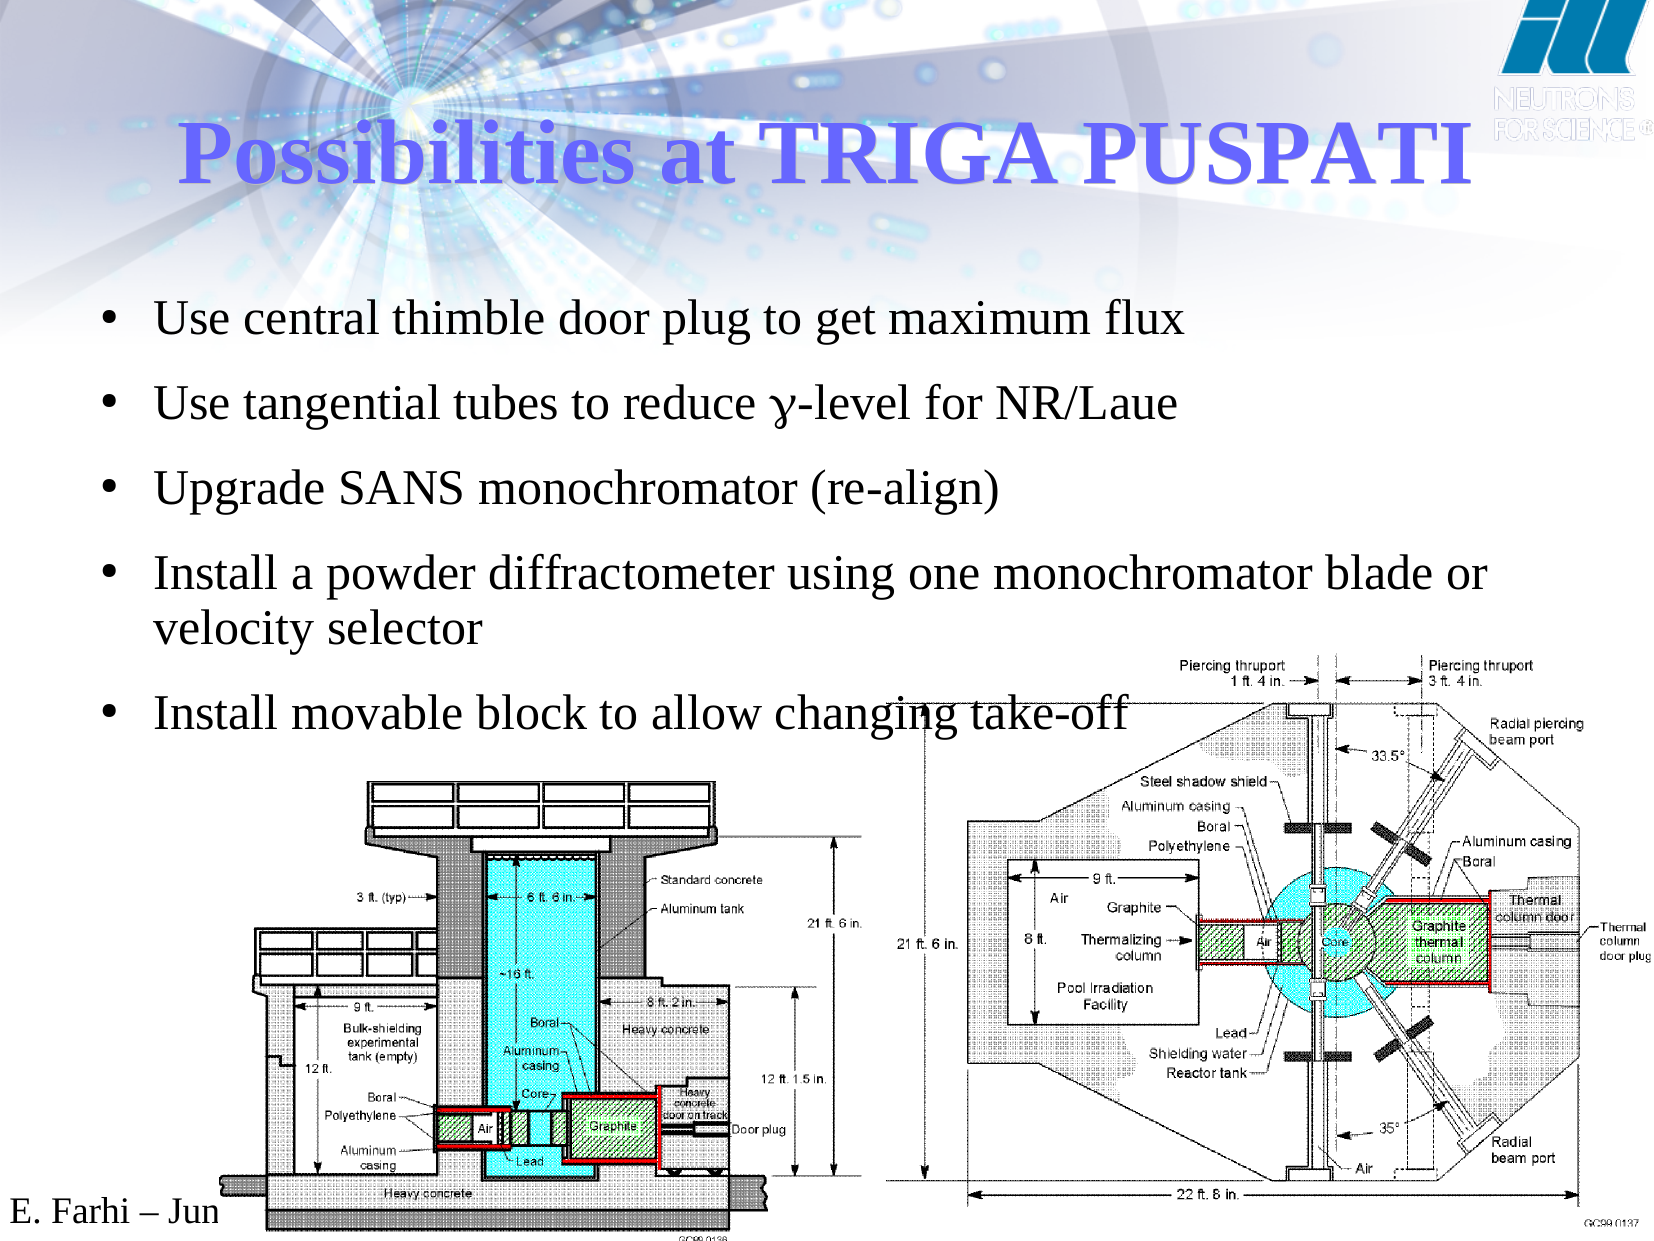

# Possibilities at TRIGA PUSPATI
Use central thimble door plug to get maximum flux
Use tangential tubes to reduce g-level for NR/Laue
Upgrade SANS monochromator (re-align)
Install a powder diffractometer using one monochromator blade or velocity selector
Install movable block to allow changing take-off